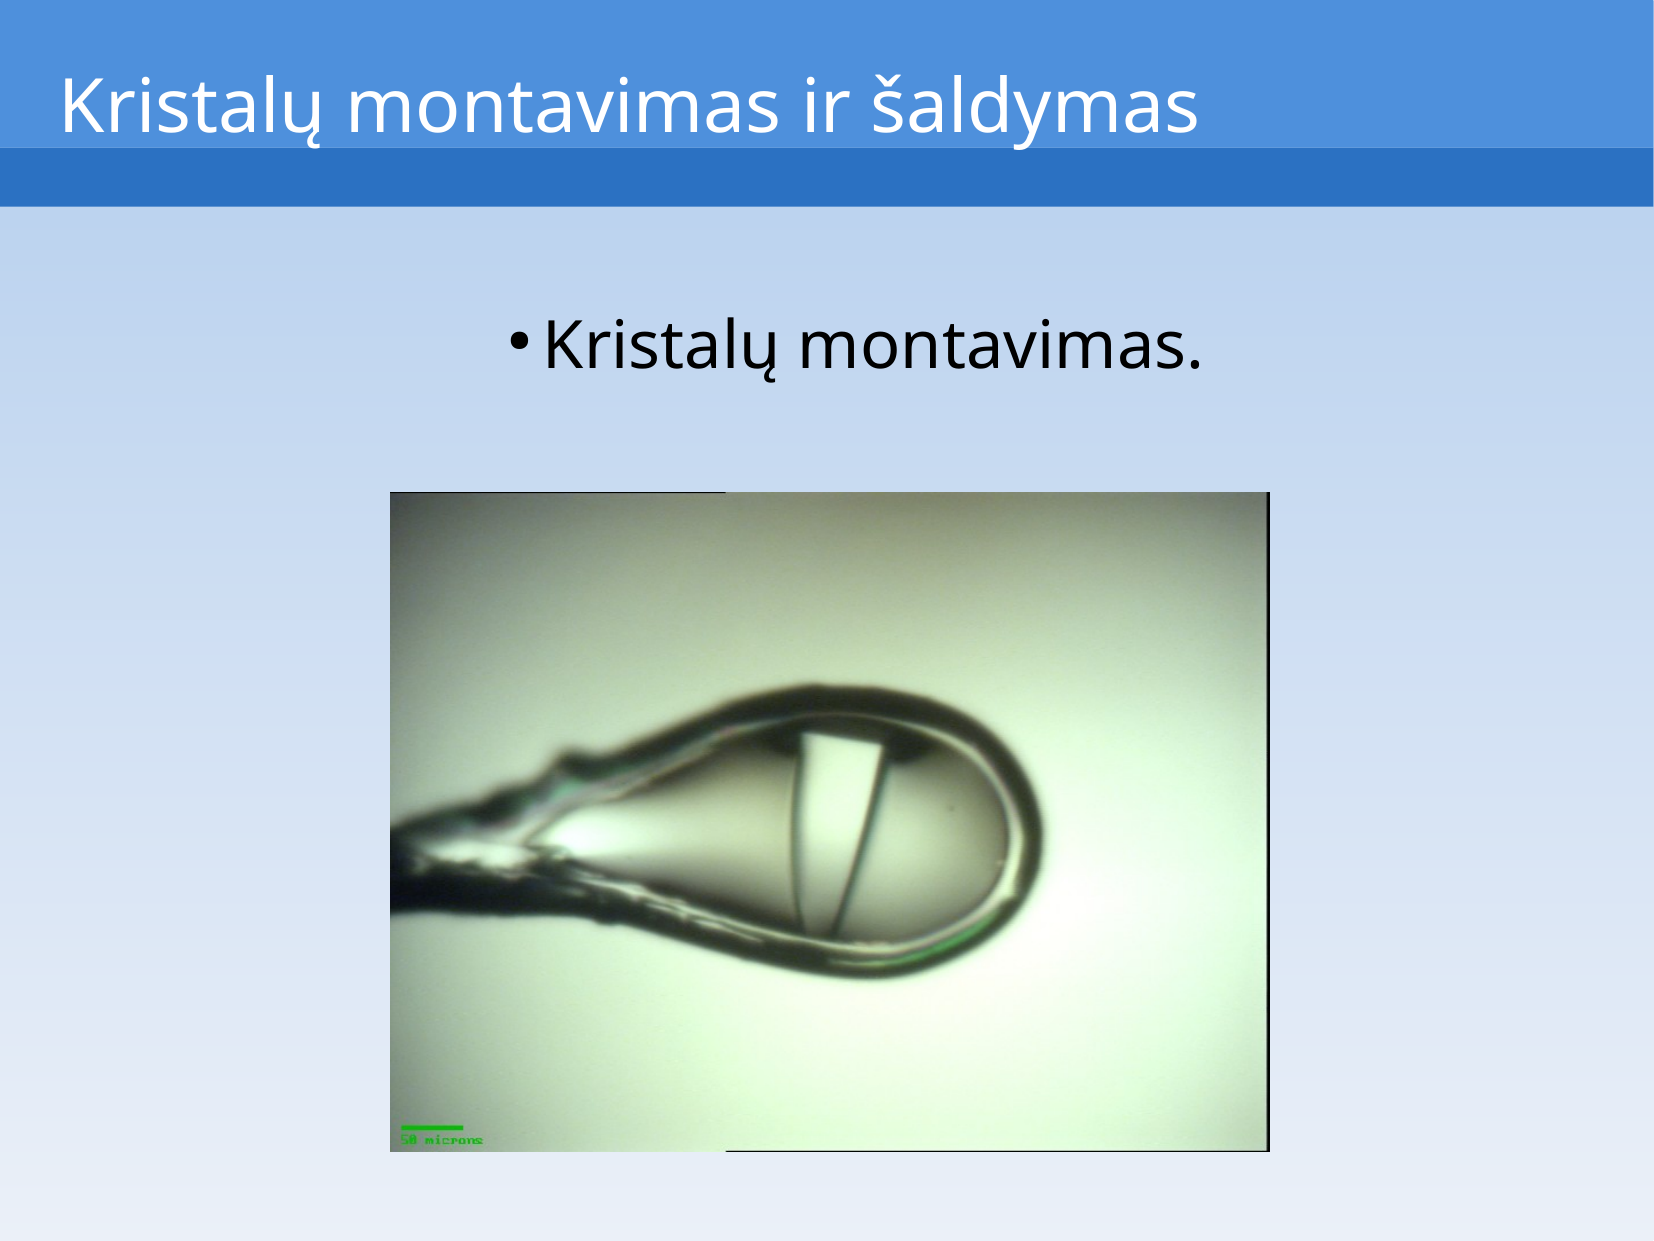

# Kristalų montavimas ir šaldymas
Kristalų montavimas.